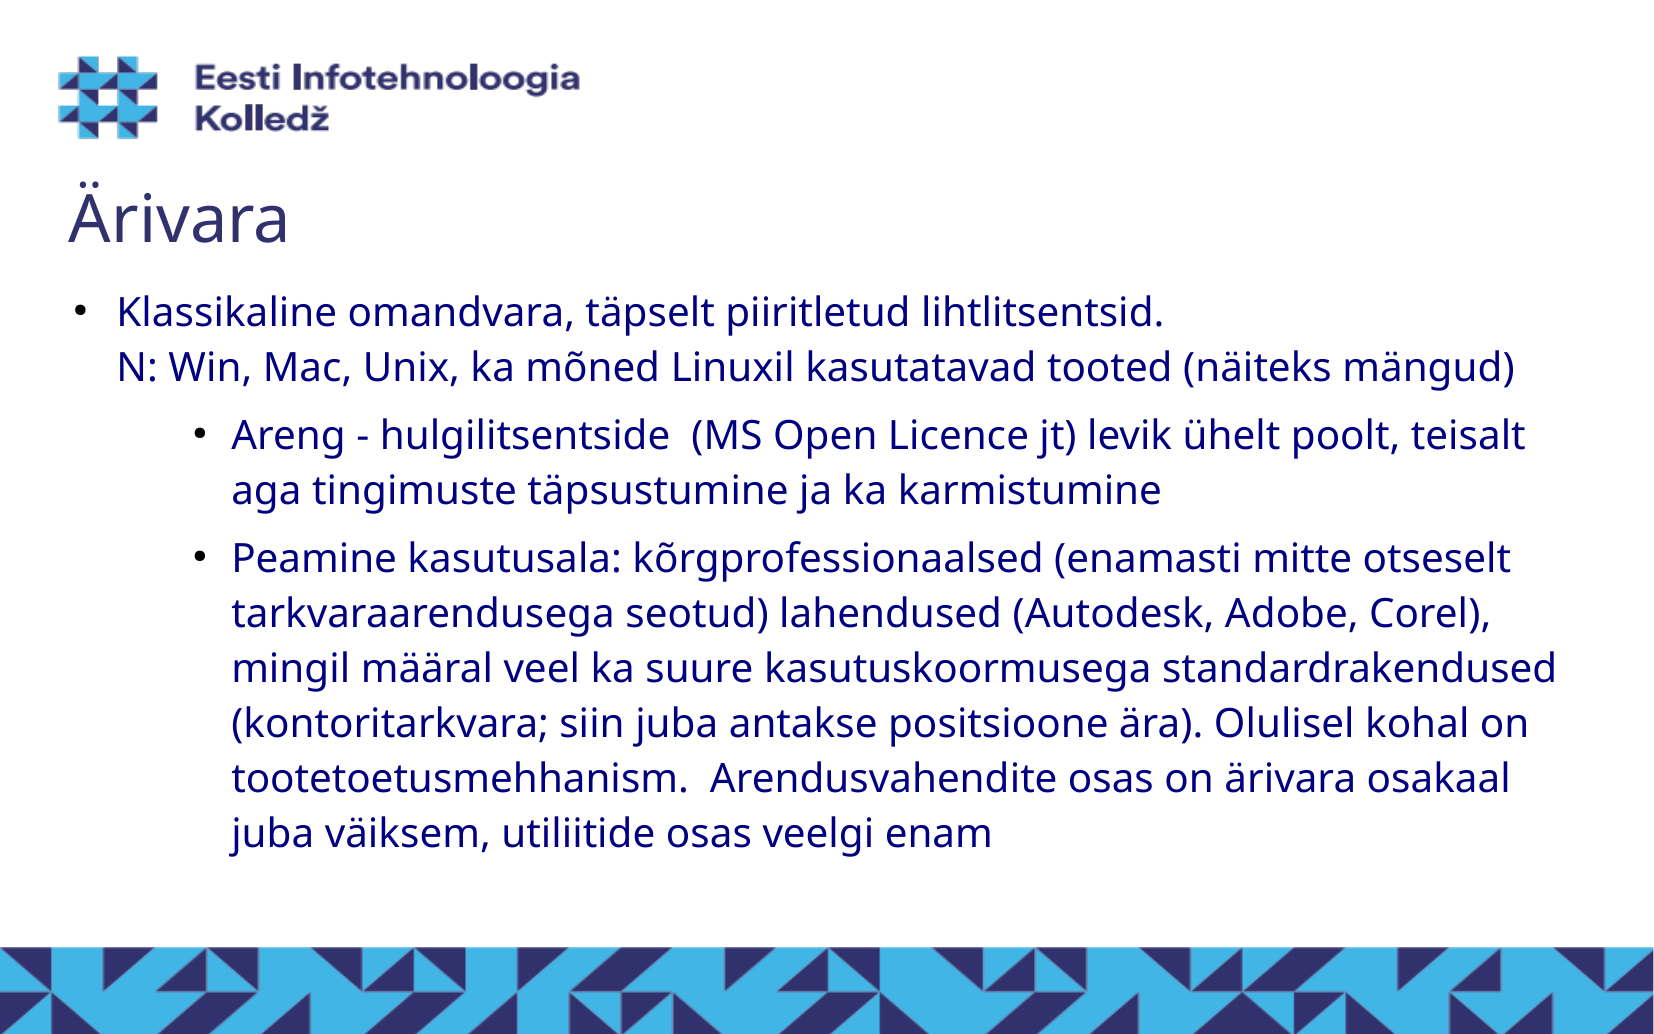

# Ärivara
Klassikaline omandvara, täpselt piiritletud lihtlitsentsid.
N: Win, Mac, Unix, ka mõned Linuxil kasutatavad tooted (näiteks mängud)
Areng - hulgilitsentside (MS Open Licence jt) levik ühelt poolt, teisalt aga tingimuste täpsustumine ja ka karmistumine
Peamine kasutusala: kõrgprofessionaalsed (enamasti mitte otseselt tarkvaraarendusega seotud) lahendused (Autodesk, Adobe, Corel), mingil määral veel ka suure kasutuskoormusega standardrakendused (kontoritarkvara; siin juba antakse positsioone ära). Olulisel kohal on tootetoetusmehhanism. Arendusvahendite osas on ärivara osakaal juba väiksem, utiliitide osas veelgi enam